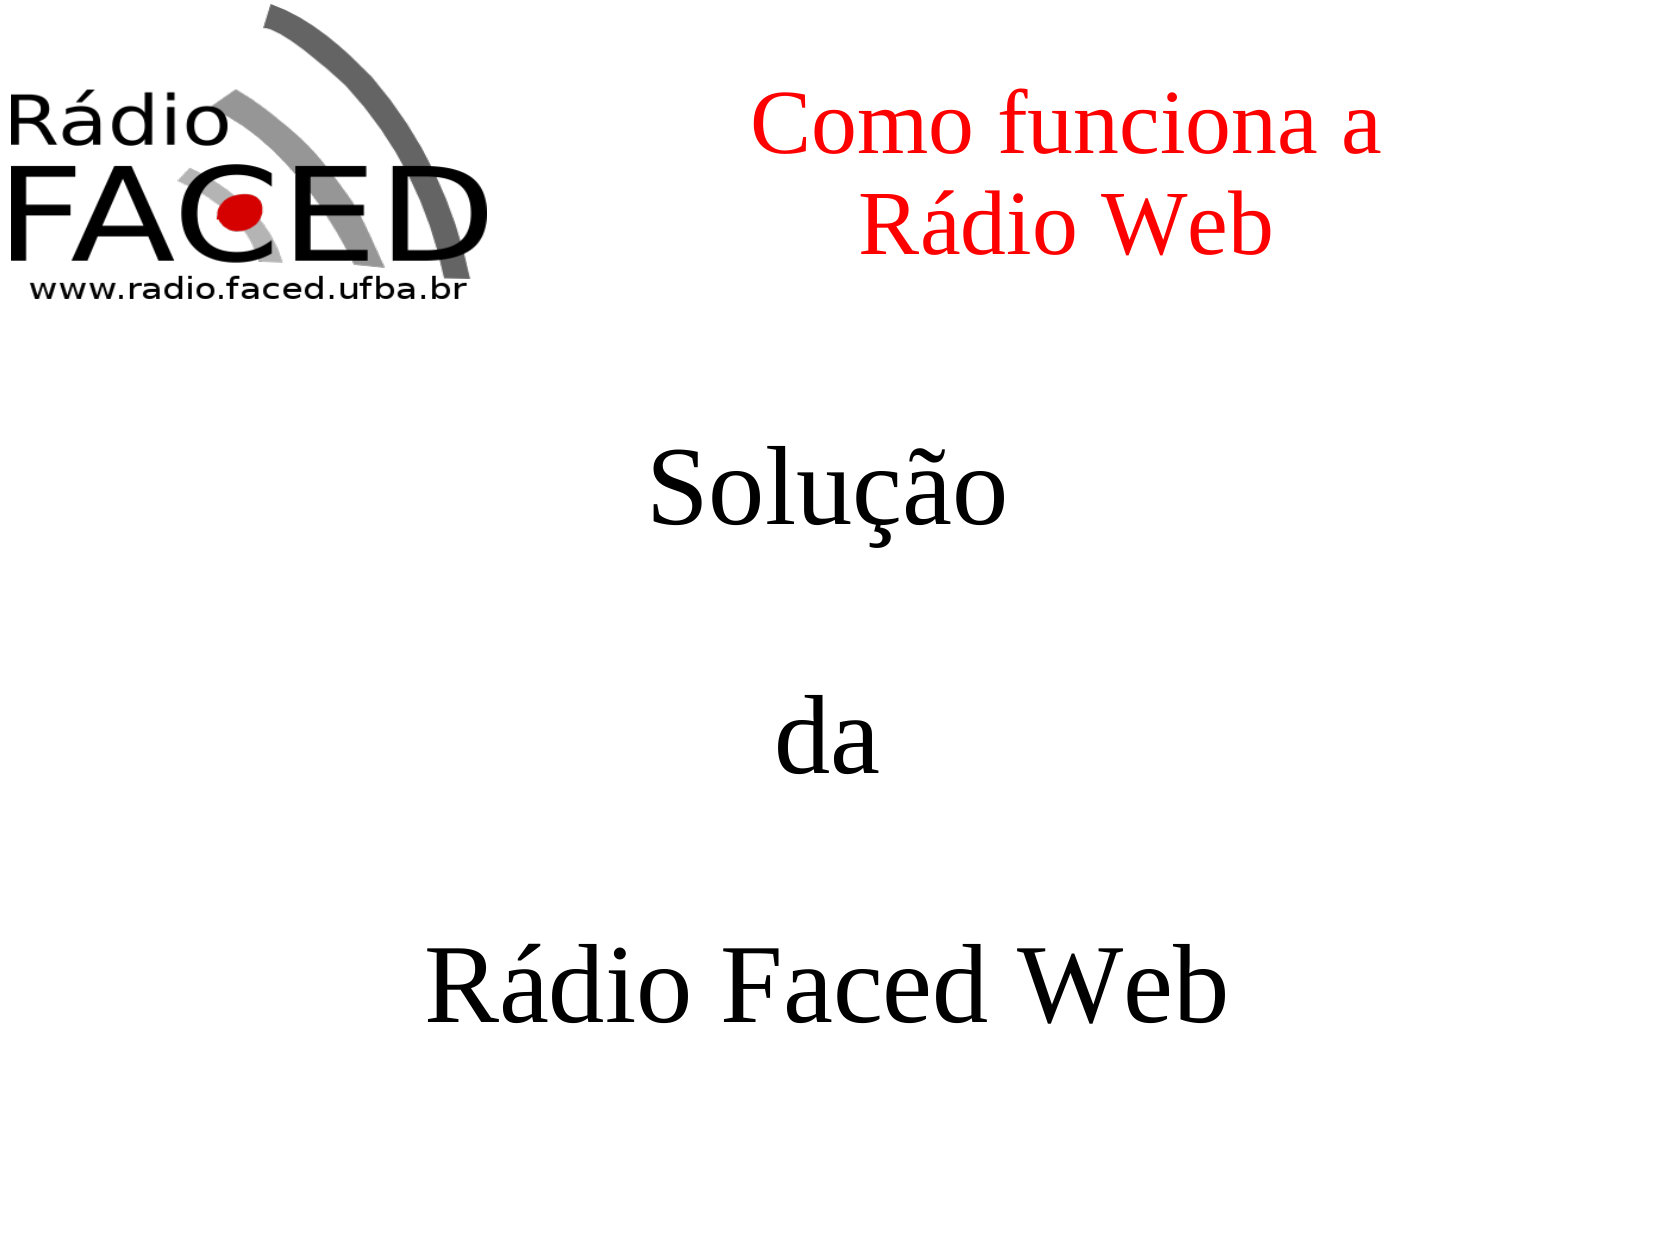

# Como funciona a Rádio Web
Solução
da
Rádio Faced Web